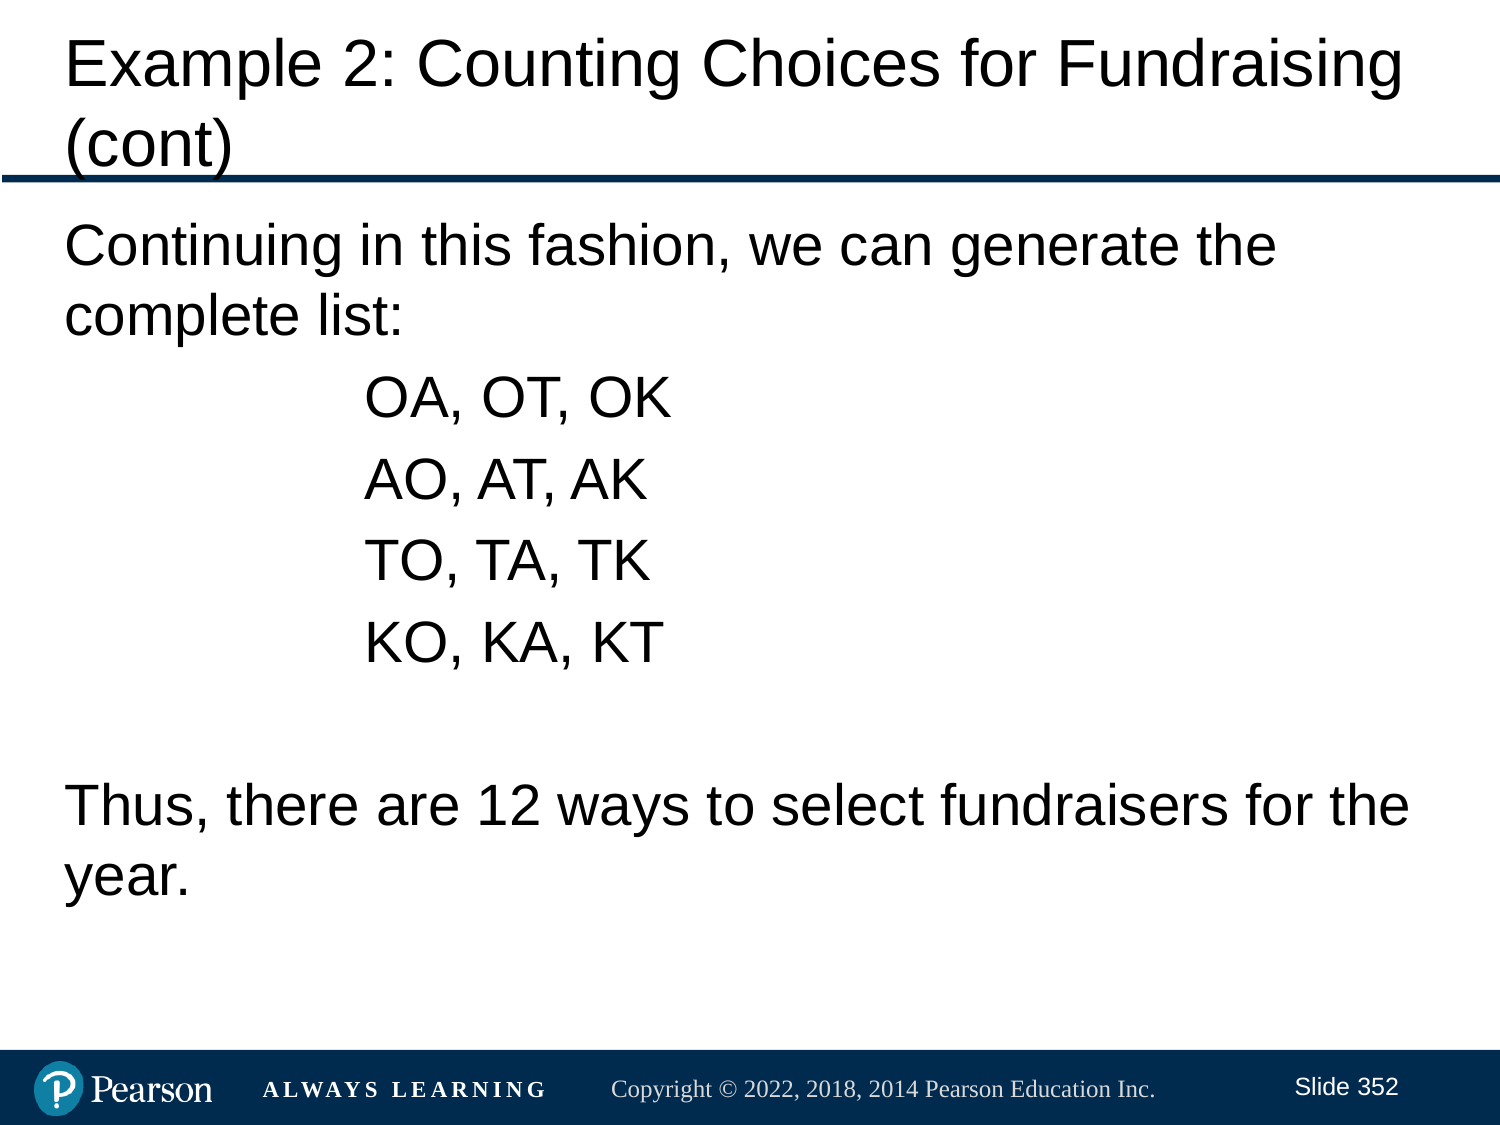

# Example 2: Counting Choices for Fundraising (cont)
Continuing in this fashion, we can generate the complete list:
				OA, OT, OK
				AO, AT, AK
				TO, TA, TK
				KO, KA, KT
Thus, there are 12 ways to select fundraisers for the year.